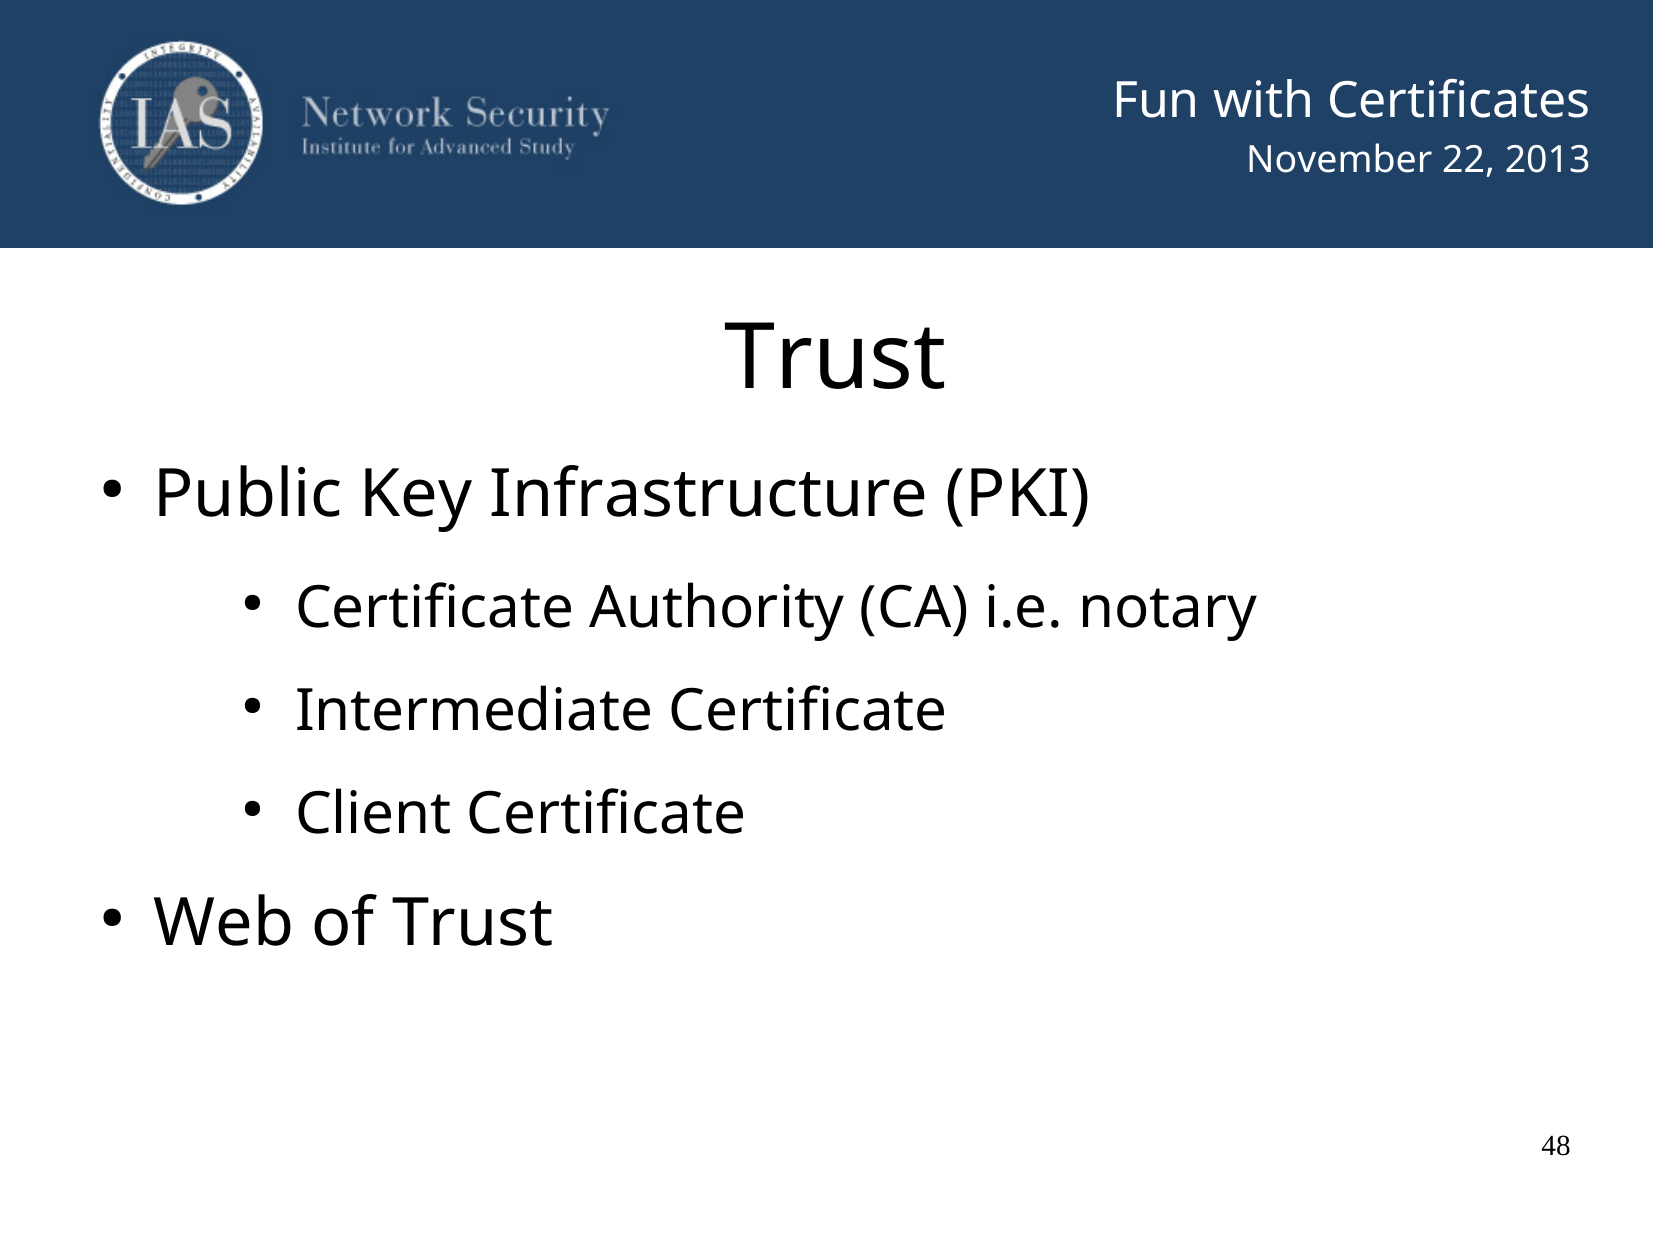

# Trust
Public Key Infrastructure (PKI)
Certificate Authority (CA) i.e. notary
Intermediate Certificate
Client Certificate
Web of Trust
48